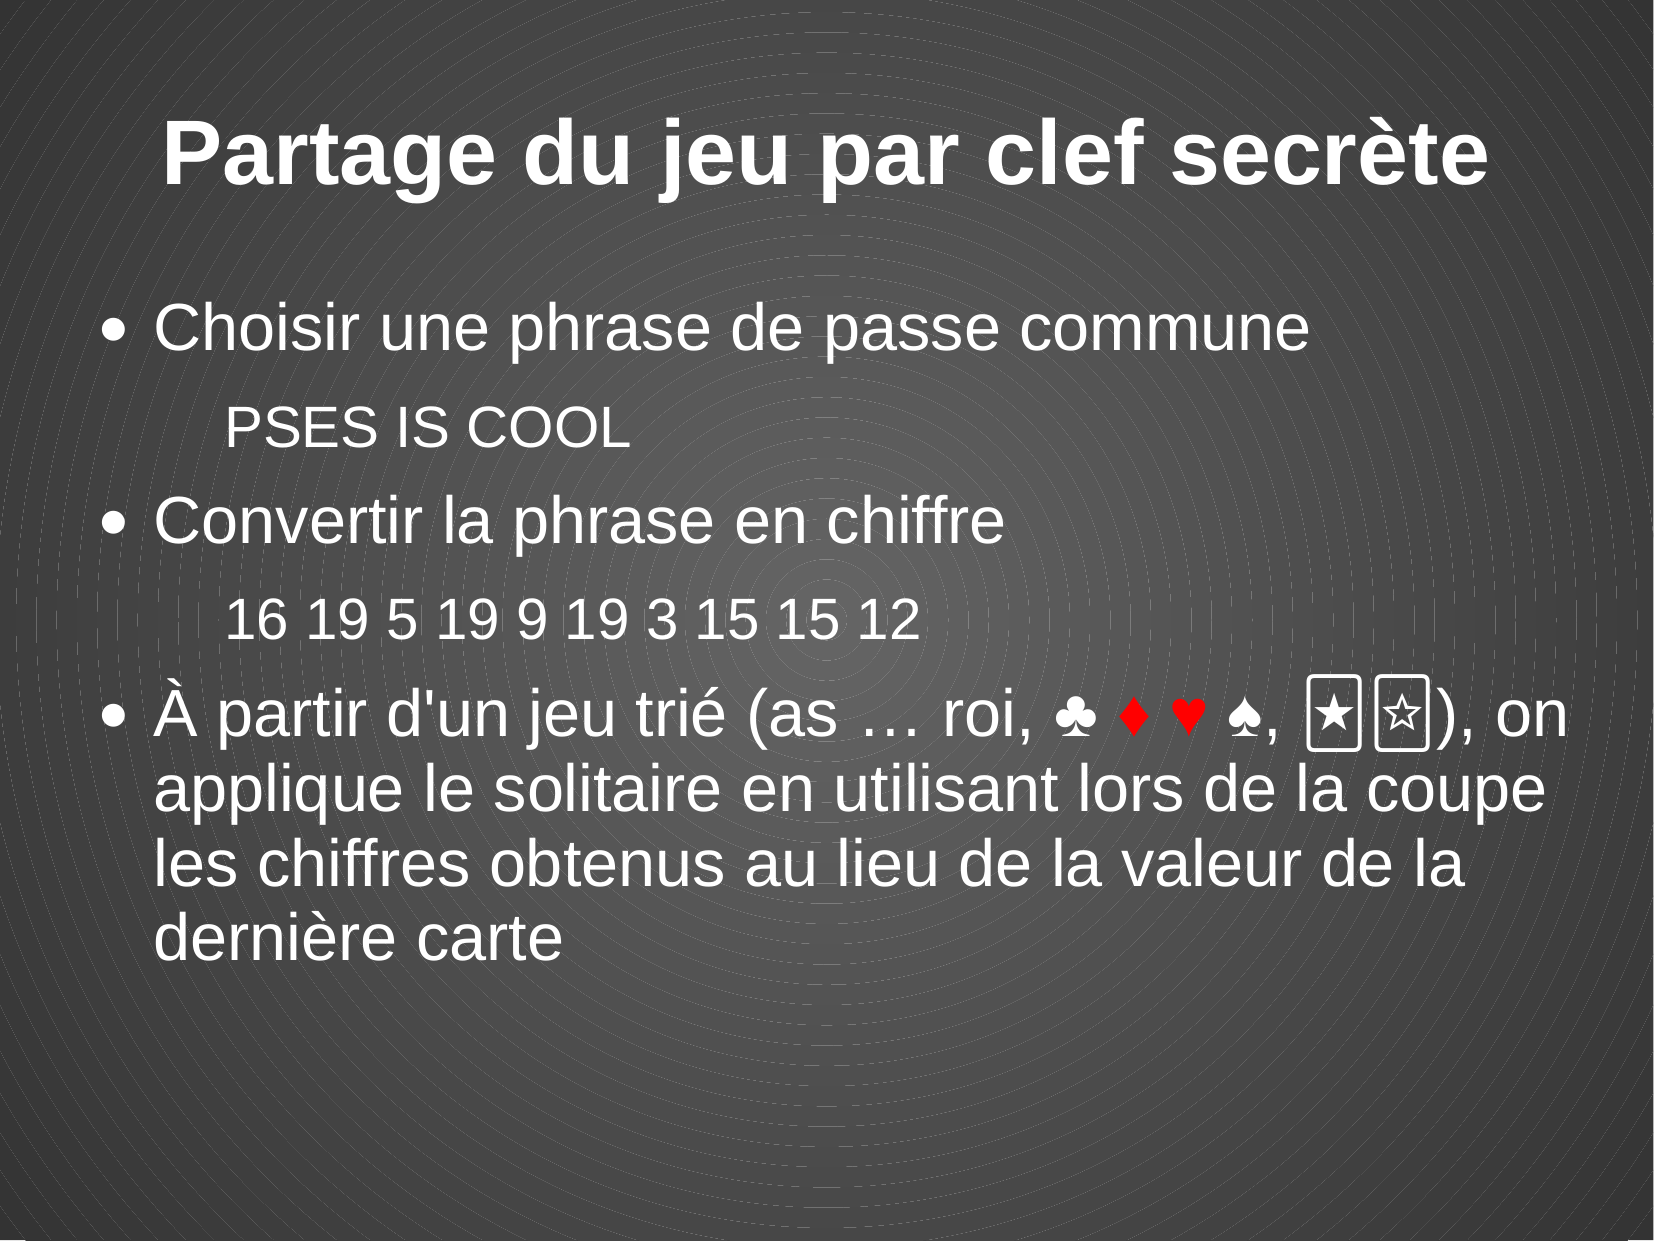

# Partage du jeu par clef secrète
Choisir une phrase de passe commune
PSES IS COOL
Convertir la phrase en chiffre
16 19 5 19 9 19 3 15 15 12
À partir d'un jeu trié (as … roi, ♣ ♦ ♥ ♠, 🃏🃟), on applique le solitaire en utilisant lors de la coupe les chiffres obtenus au lieu de la valeur de la dernière carte